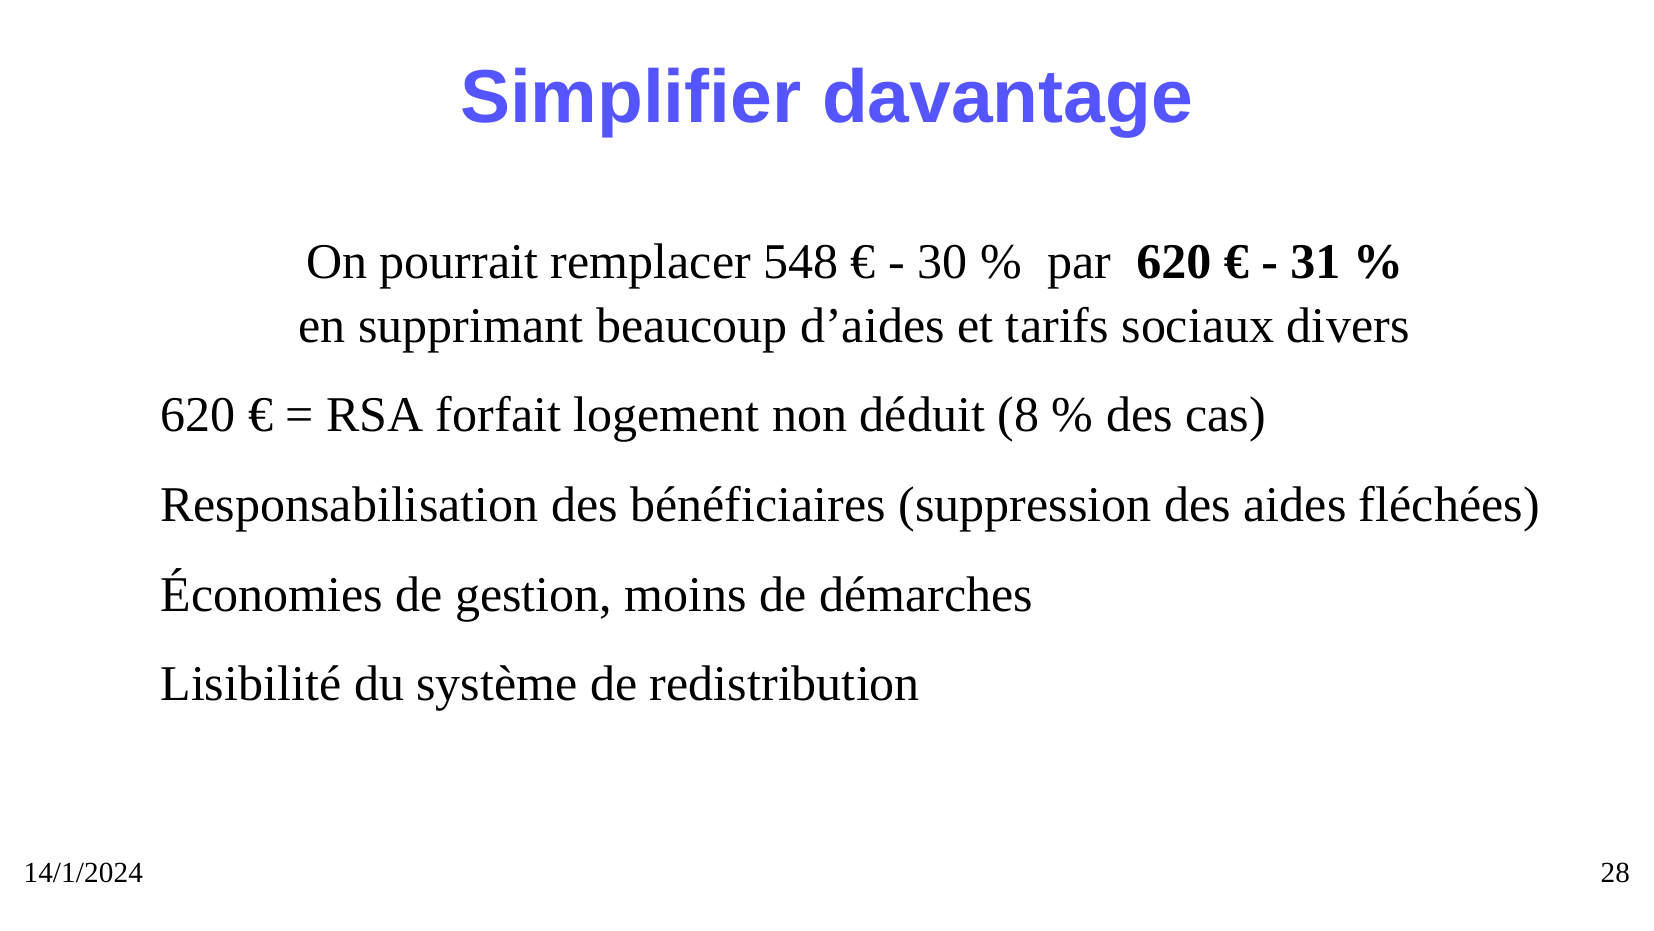

# Simplifier davantage
On pourrait remplacer 548 € - 30 % par 620 € - 31 %
en supprimant beaucoup d’aides et tarifs sociaux divers
620 € = RSA forfait logement non déduit (8 % des cas)
Responsabilisation des bénéficiaires (suppression des aides fléchées)
Économies de gestion, moins de démarches
Lisibilité du système de redistribution
14/1/2024
28